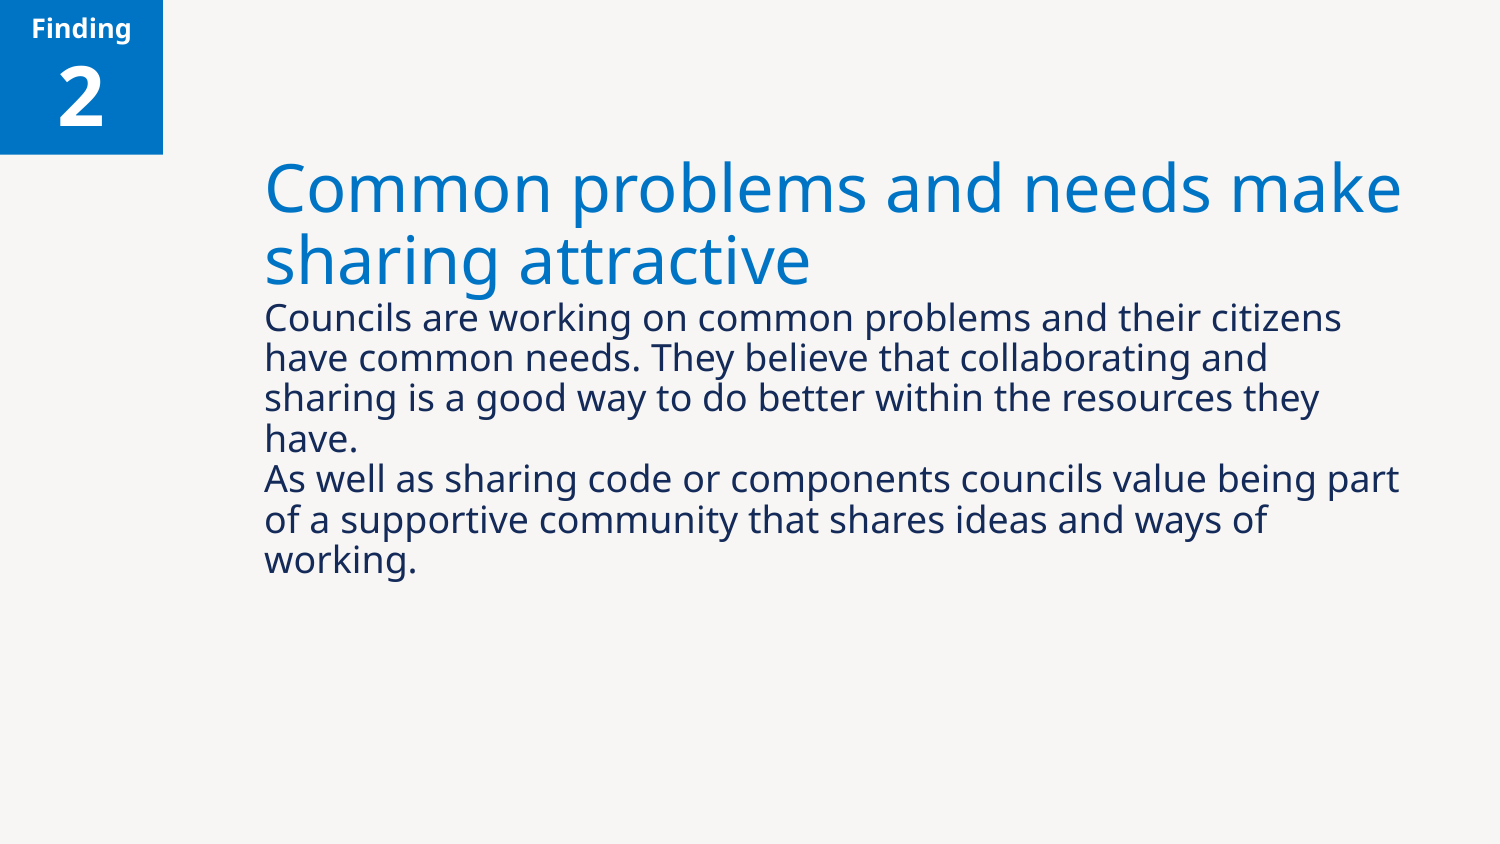

Finding
2
# Common problems and needs make sharing attractive Councils are working on common problems and their citizens have common needs. They believe that collaborating and sharing is a good way to do better within the resources they have. As well as sharing code or components councils value being part of a supportive community that shares ideas and ways of working.